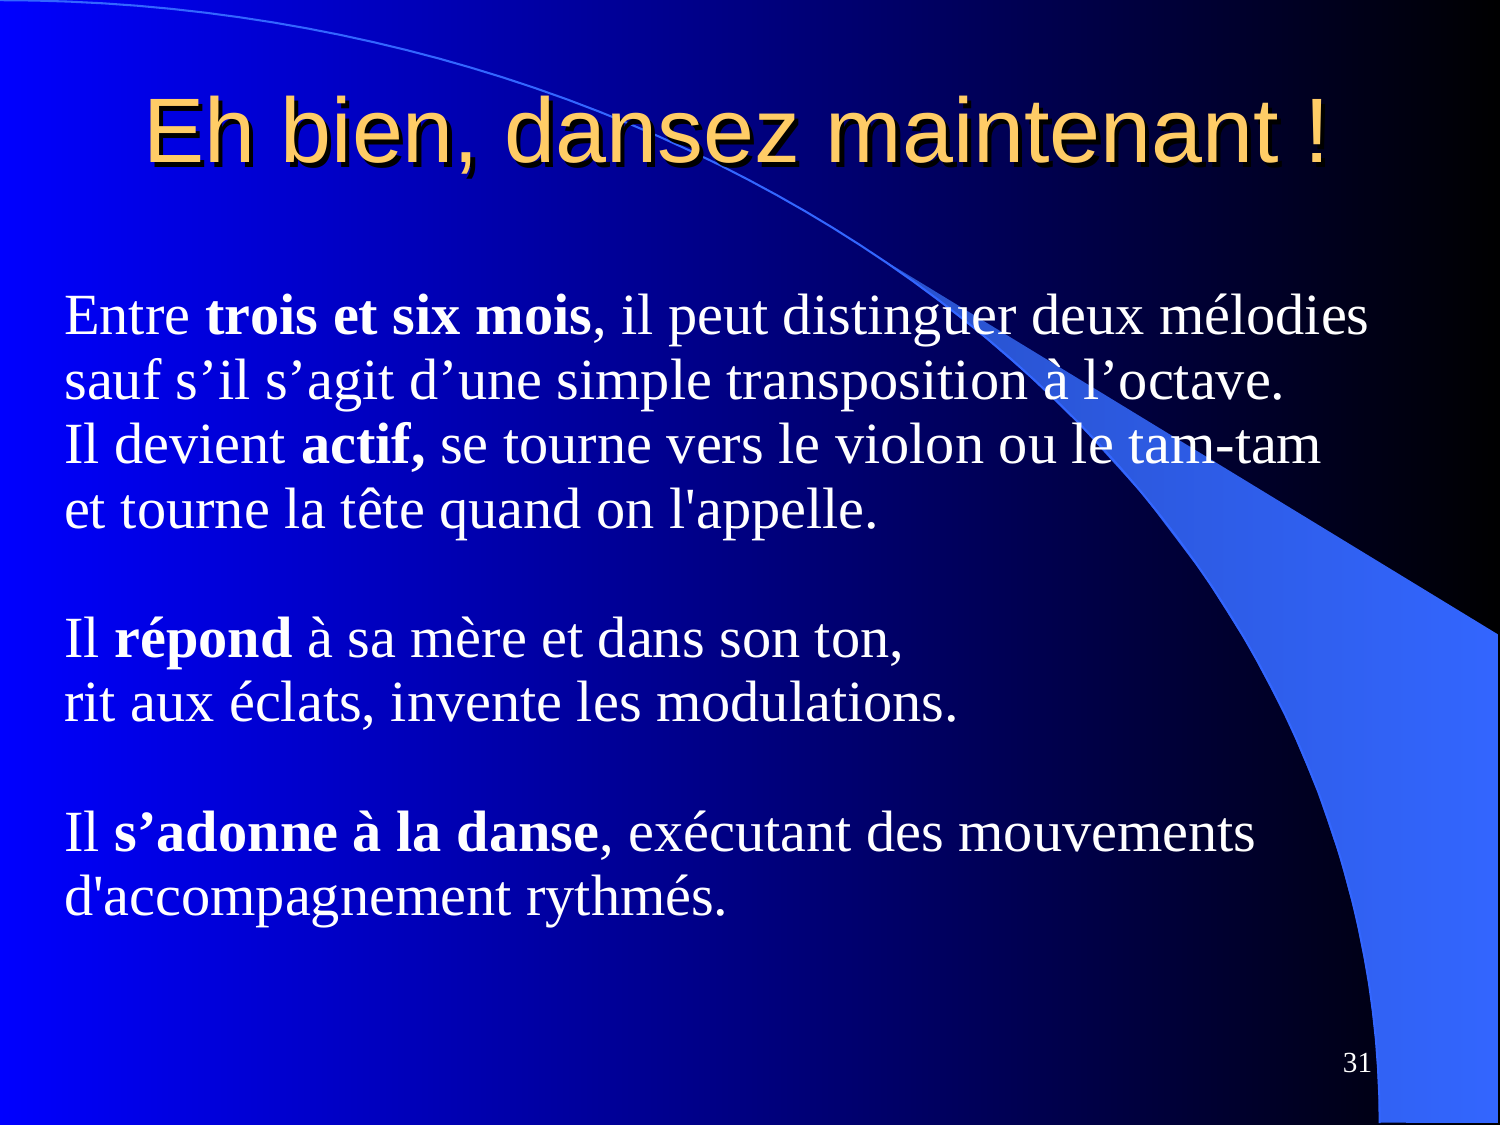

# Eh bien, dansez maintenant !
Entre trois et six mois, il peut distinguer deux mélodies
sauf s’il s’agit d’une simple transposition à l’octave.
Il devient actif, se tourne vers le violon ou le tam-tam
et tourne la tête quand on l'appelle.
Il répond à sa mère et dans son ton,
rit aux éclats, invente les modulations.
Il s’adonne à la danse, exécutant des mouvements
d'accompagnement rythmés.
31